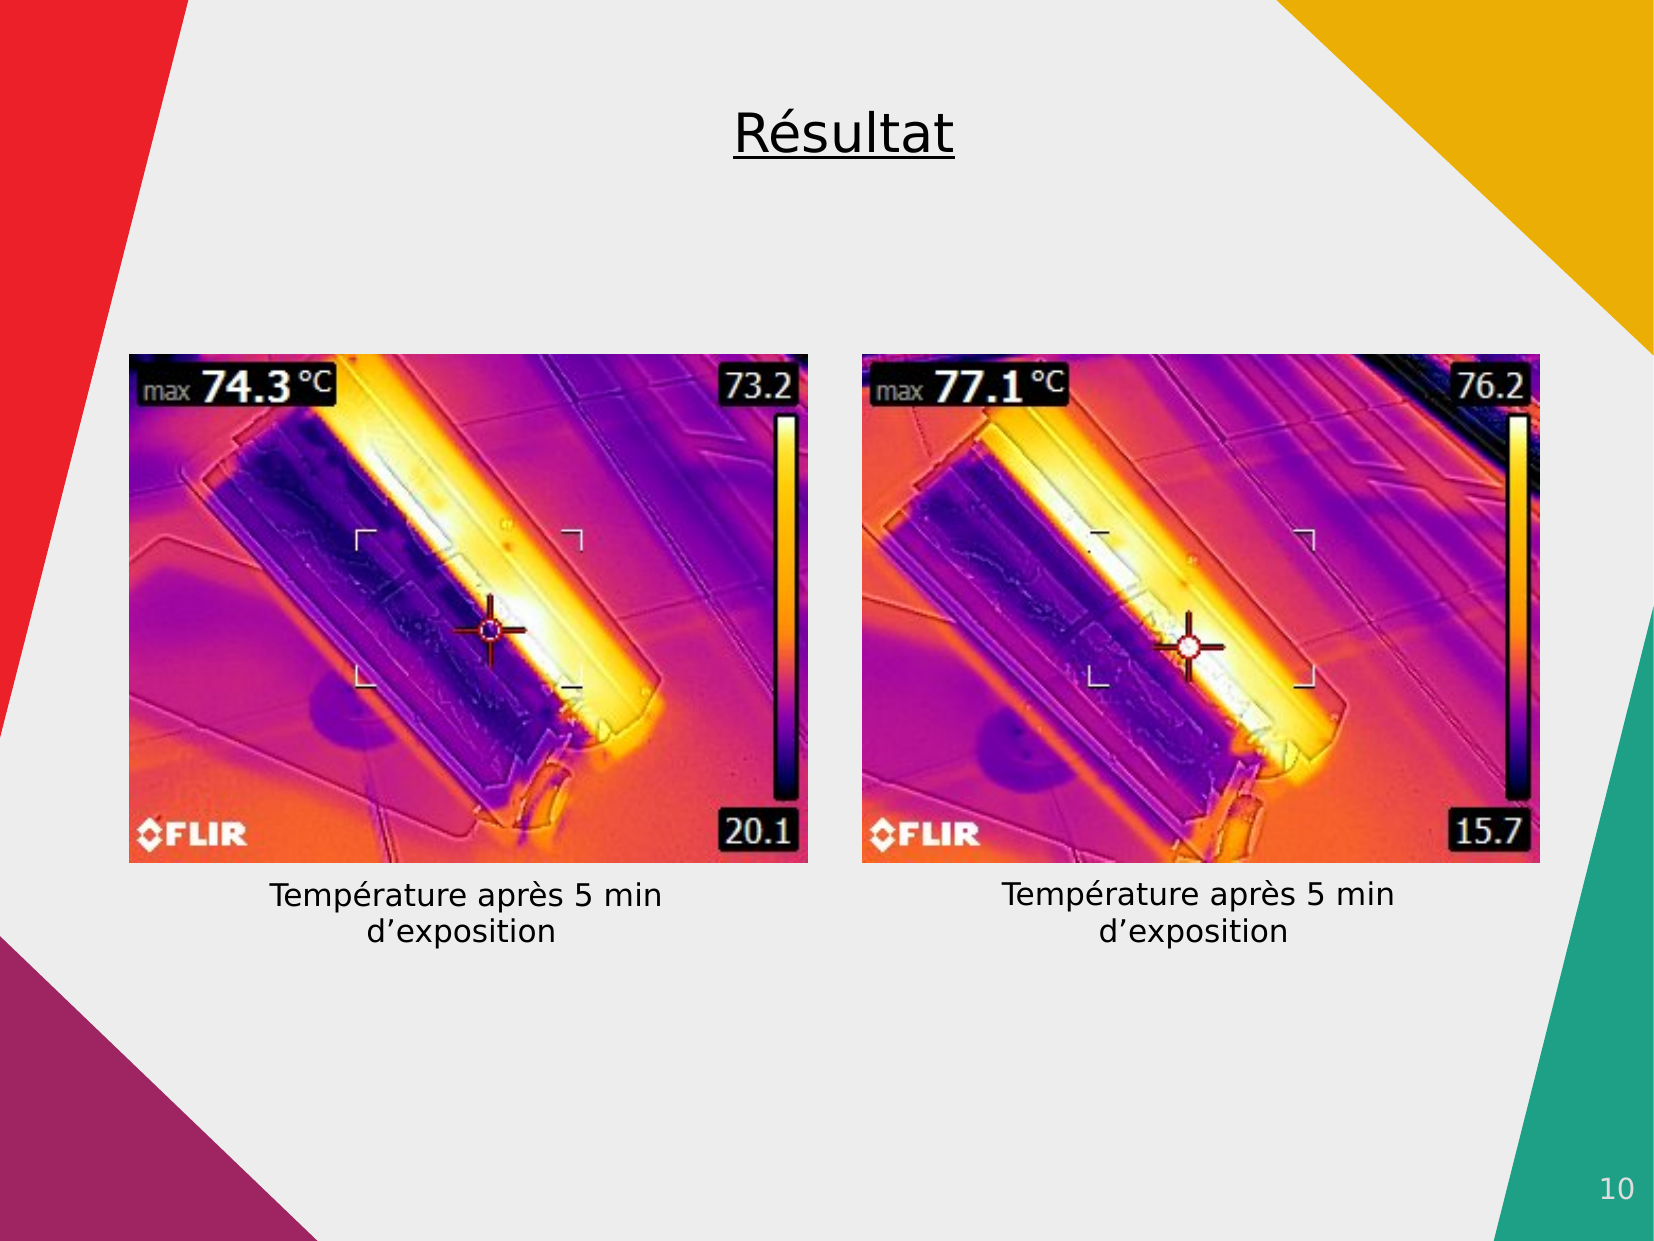

Résultat
Température après 5 min d’exposition
Température après 5 min d’exposition
10